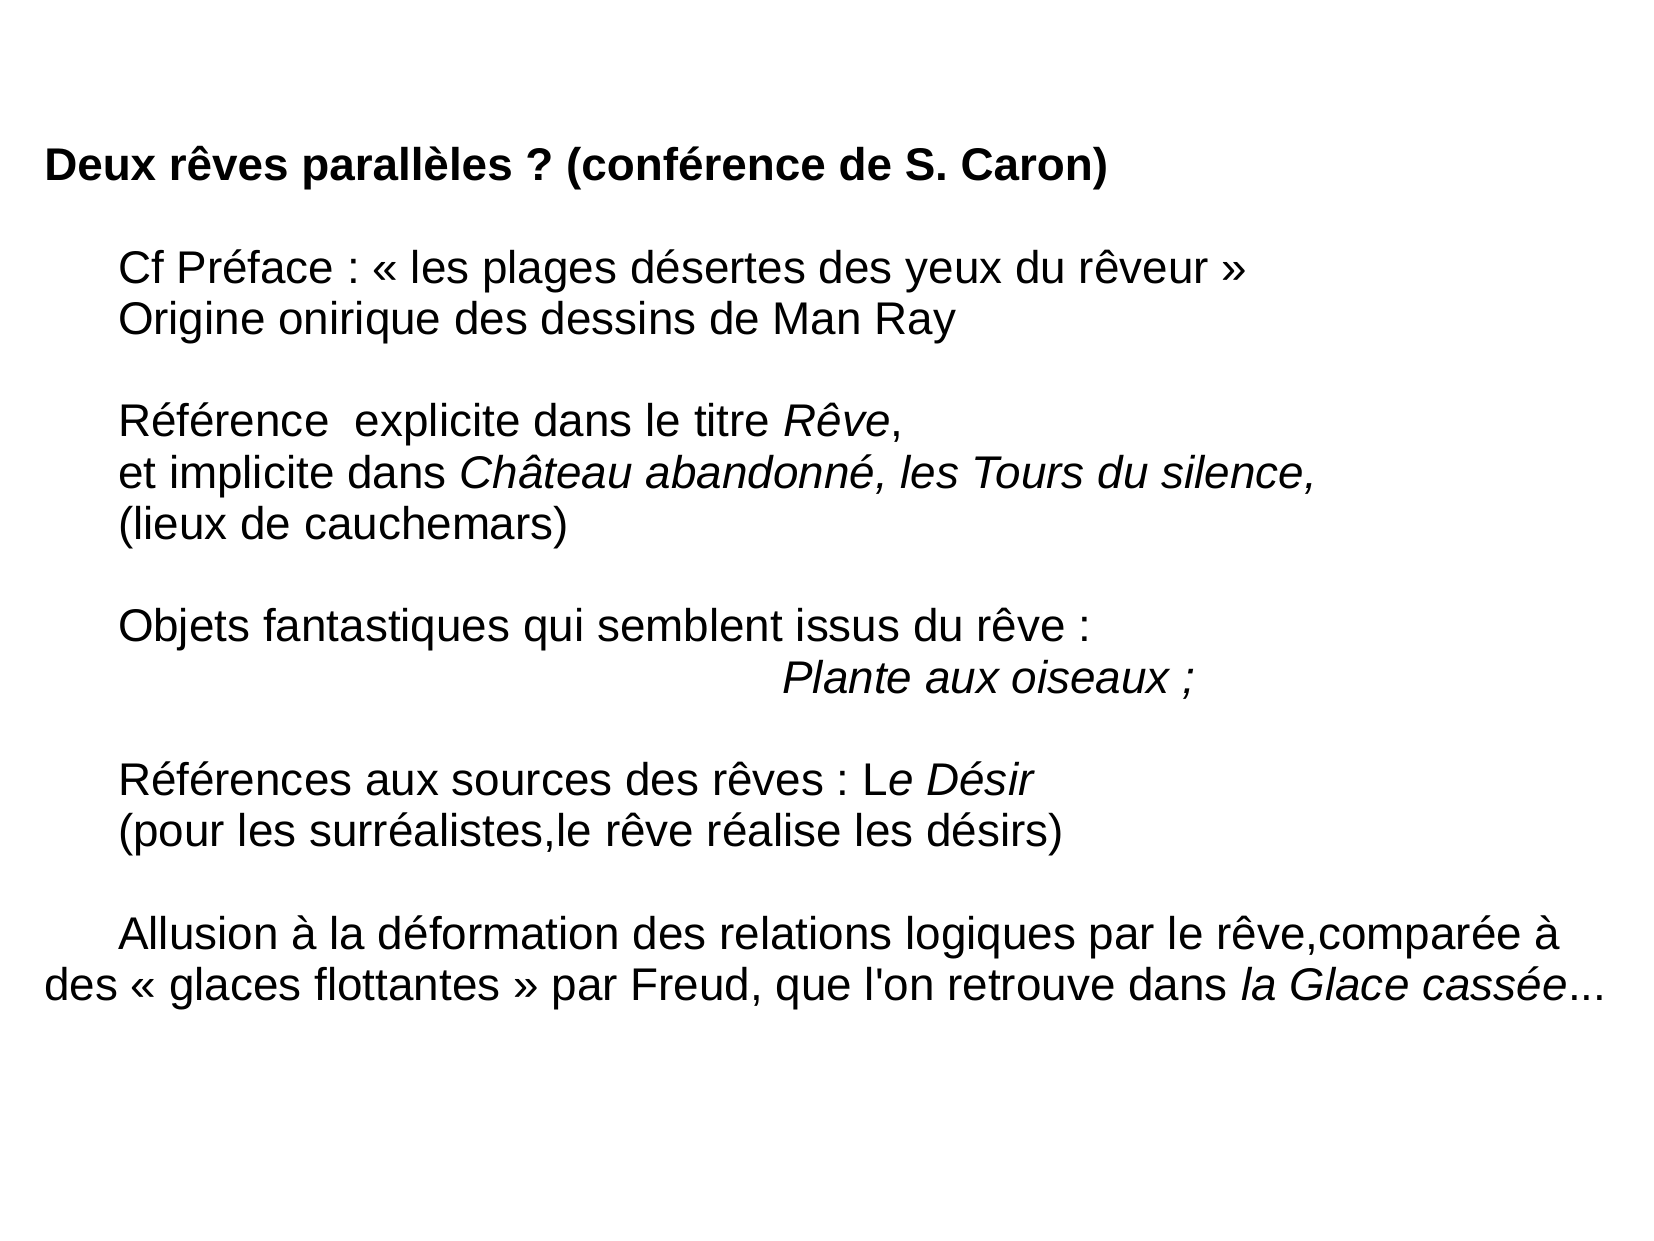

Deux rêves parallèles ? (conférence de S. Caron)
	Cf Préface : « les plages désertes des yeux du rêveur »
	Origine onirique des dessins de Man Ray
	Référence explicite dans le titre Rêve,
	et implicite dans Château abandonné, les Tours du silence,
	(lieux de cauchemars)
	Objets fantastiques qui semblent issus du rêve :
										Plante aux oiseaux ;
	Références aux sources des rêves : Le Désir
	(pour les surréalistes,le rêve réalise les désirs)
	Allusion à la déformation des relations logiques par le rêve,comparée à des « glaces flottantes » par Freud, que l'on retrouve dans la Glace cassée...